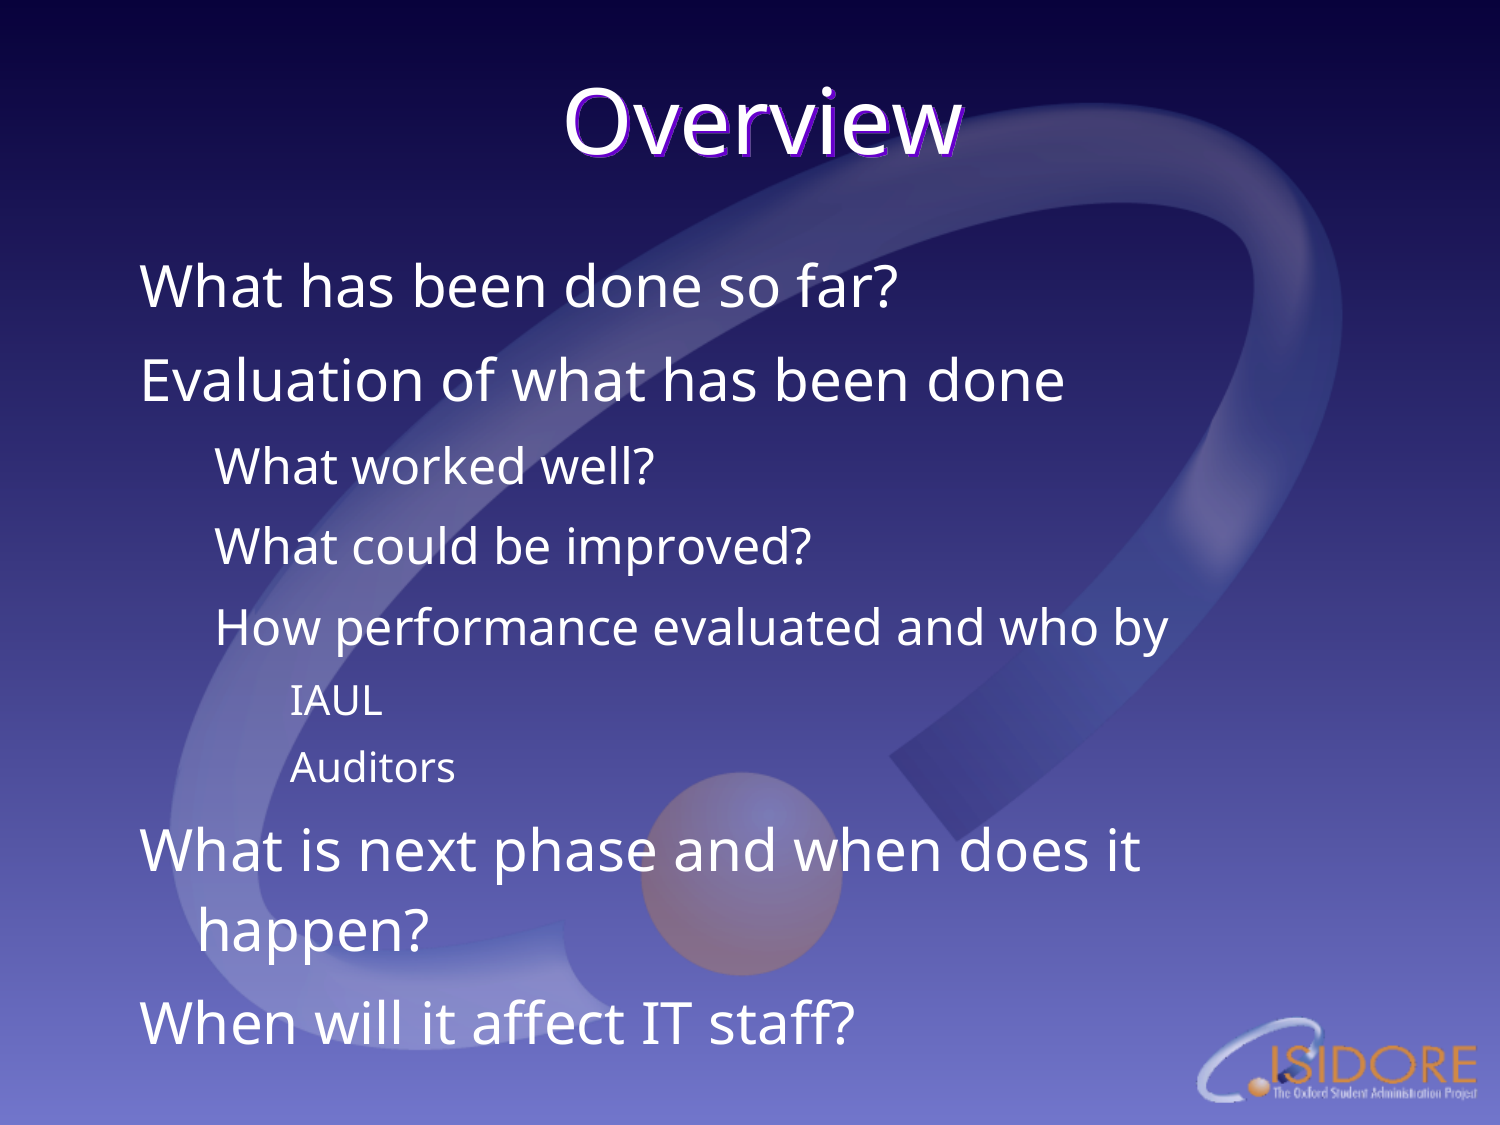

# Overview
What has been done so far?
Evaluation of what has been done
What worked well?
What could be improved?
How performance evaluated and who by
IAUL
Auditors
What is next phase and when does it happen?
When will it affect IT staff?